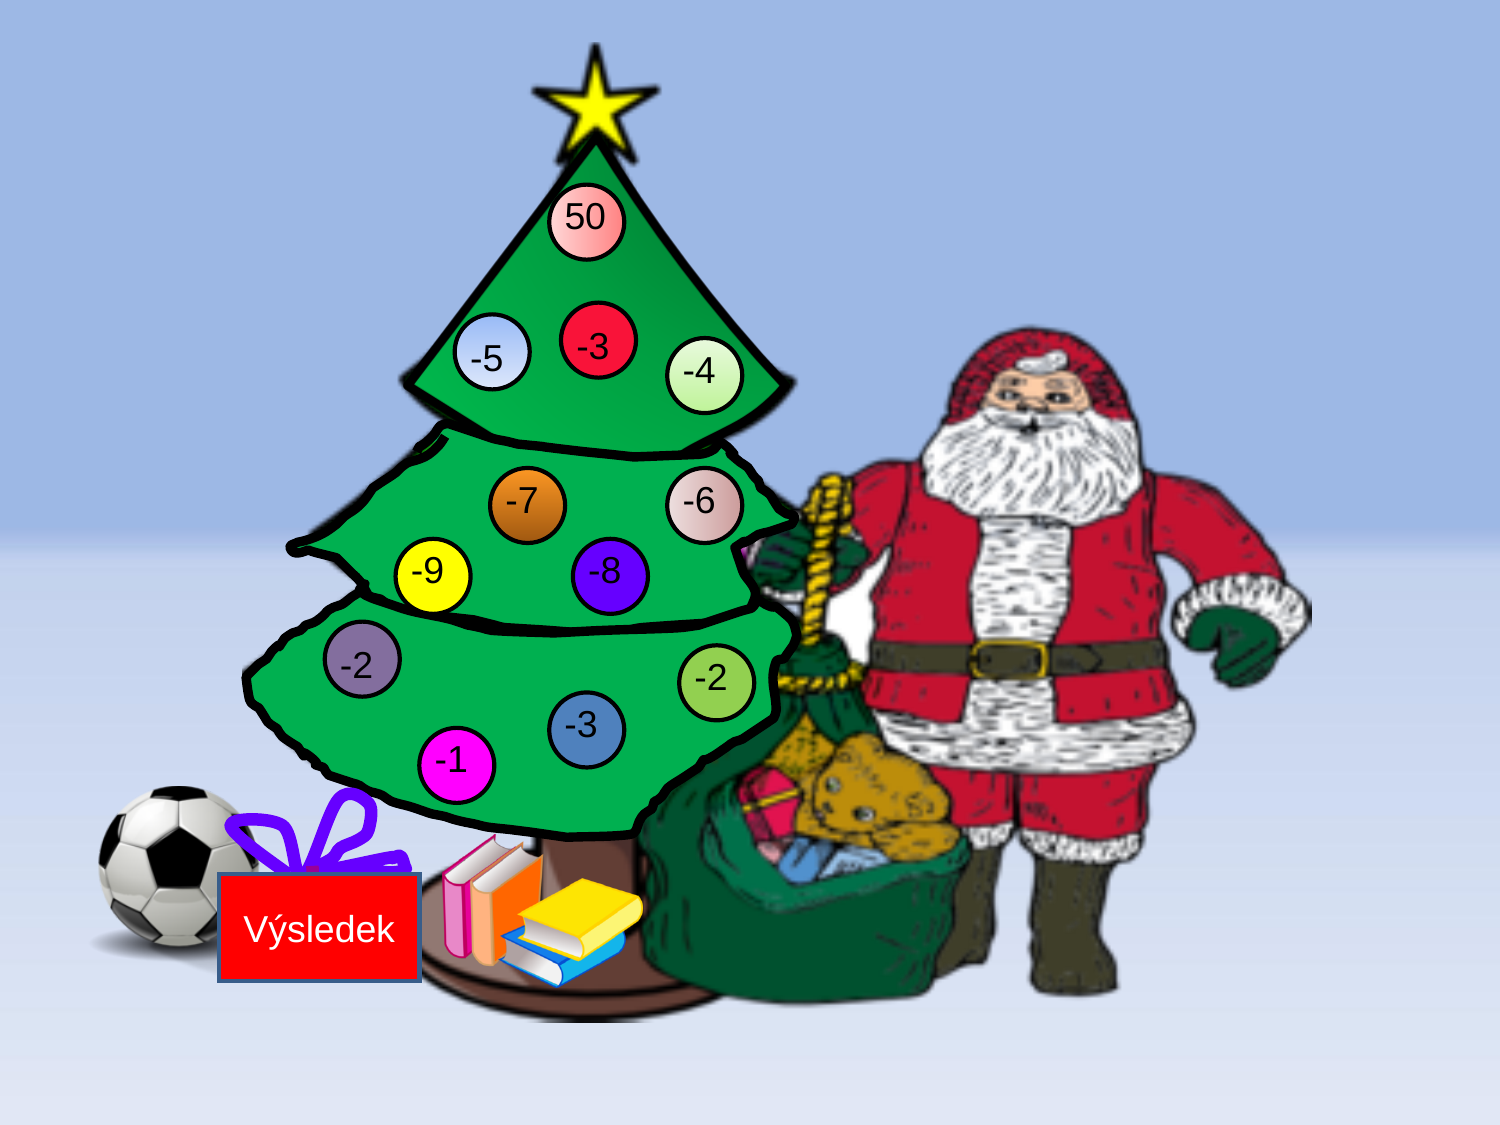

50
-3
-5
-4
-7
-6
-9
-8
-2
-2
-3
-1
Výsledek
0